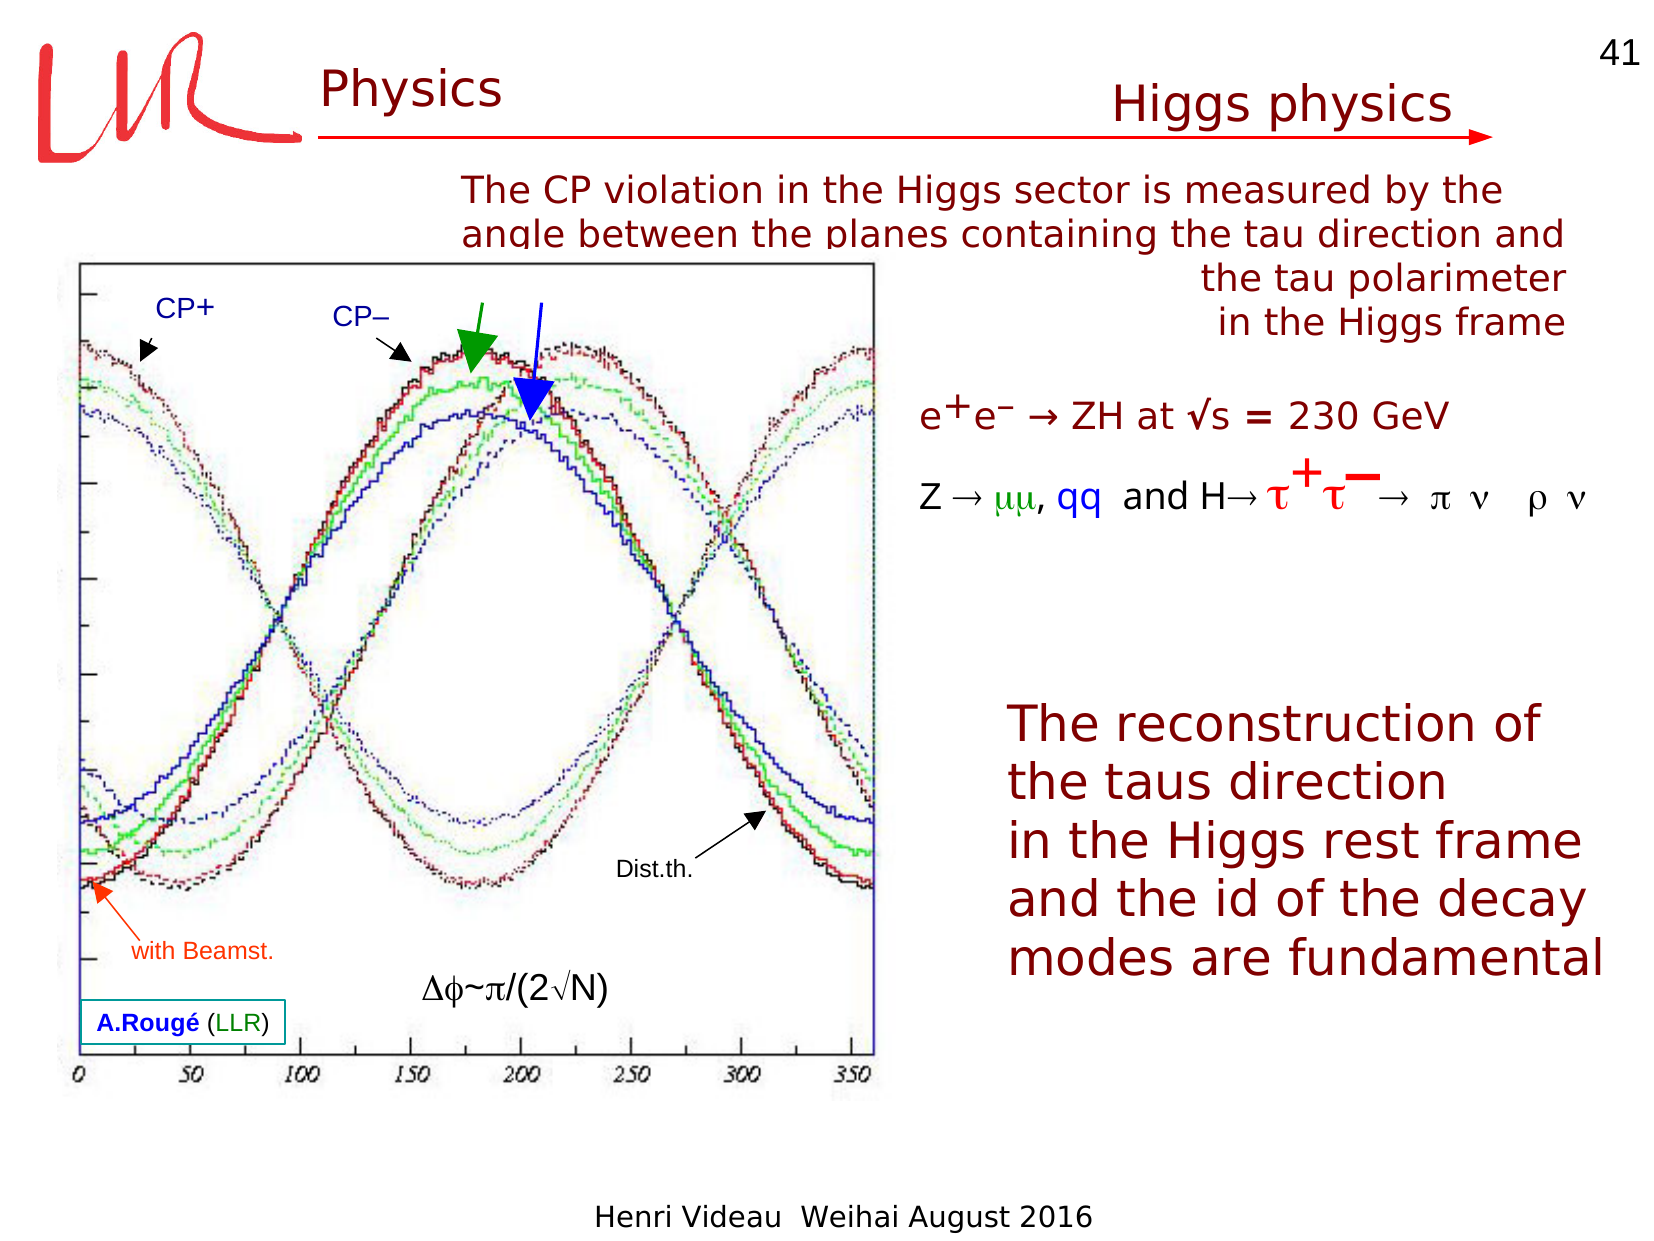

Higgs physics
The CP violation in the Higgs sector is measured by the angle between the planes containing the tau direction and
the tau polarimeter
in the Higgs frame
CP+
CP–
e+e– → ZH at √s = 230 GeV
Z ® , qq and H® t+t–® 
The reconstruction of
the taus direction
in the Higgs rest frame
and the id of the decay
modes are fundamental
Dist.th.
with Beamst.
~/(2N)
A.Rougé (LLR)